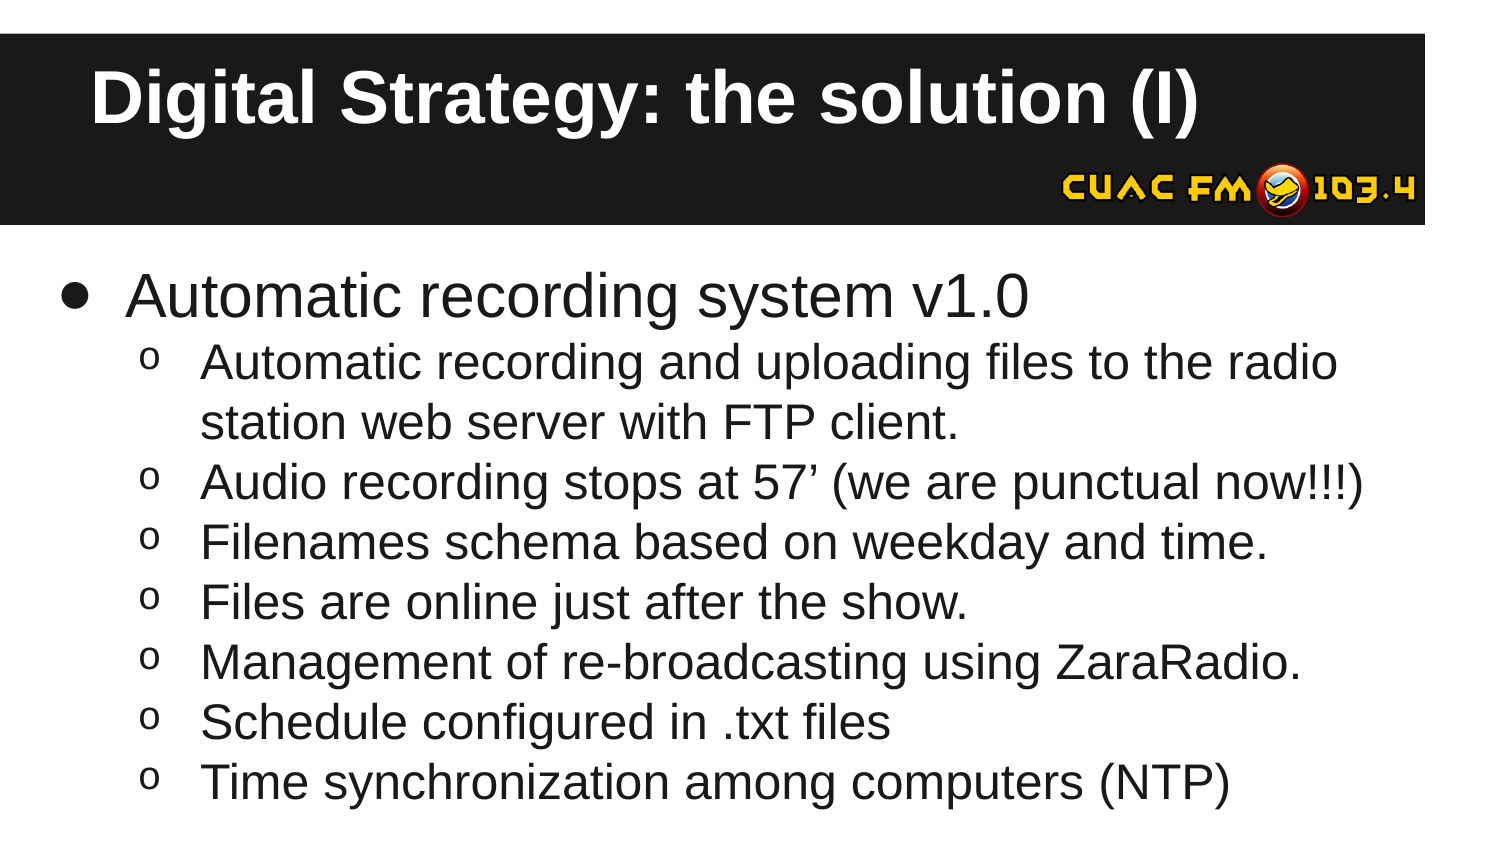

# Digital Strategy: the solution (I)
Automatic recording system v1.0
Automatic recording and uploading files to the radio station web server with FTP client.
Audio recording stops at 57’ (we are punctual now!!!)
Filenames schema based on weekday and time.
Files are online just after the show.
Management of re-broadcasting using ZaraRadio.
Schedule configured in .txt files
Time synchronization among computers (NTP)